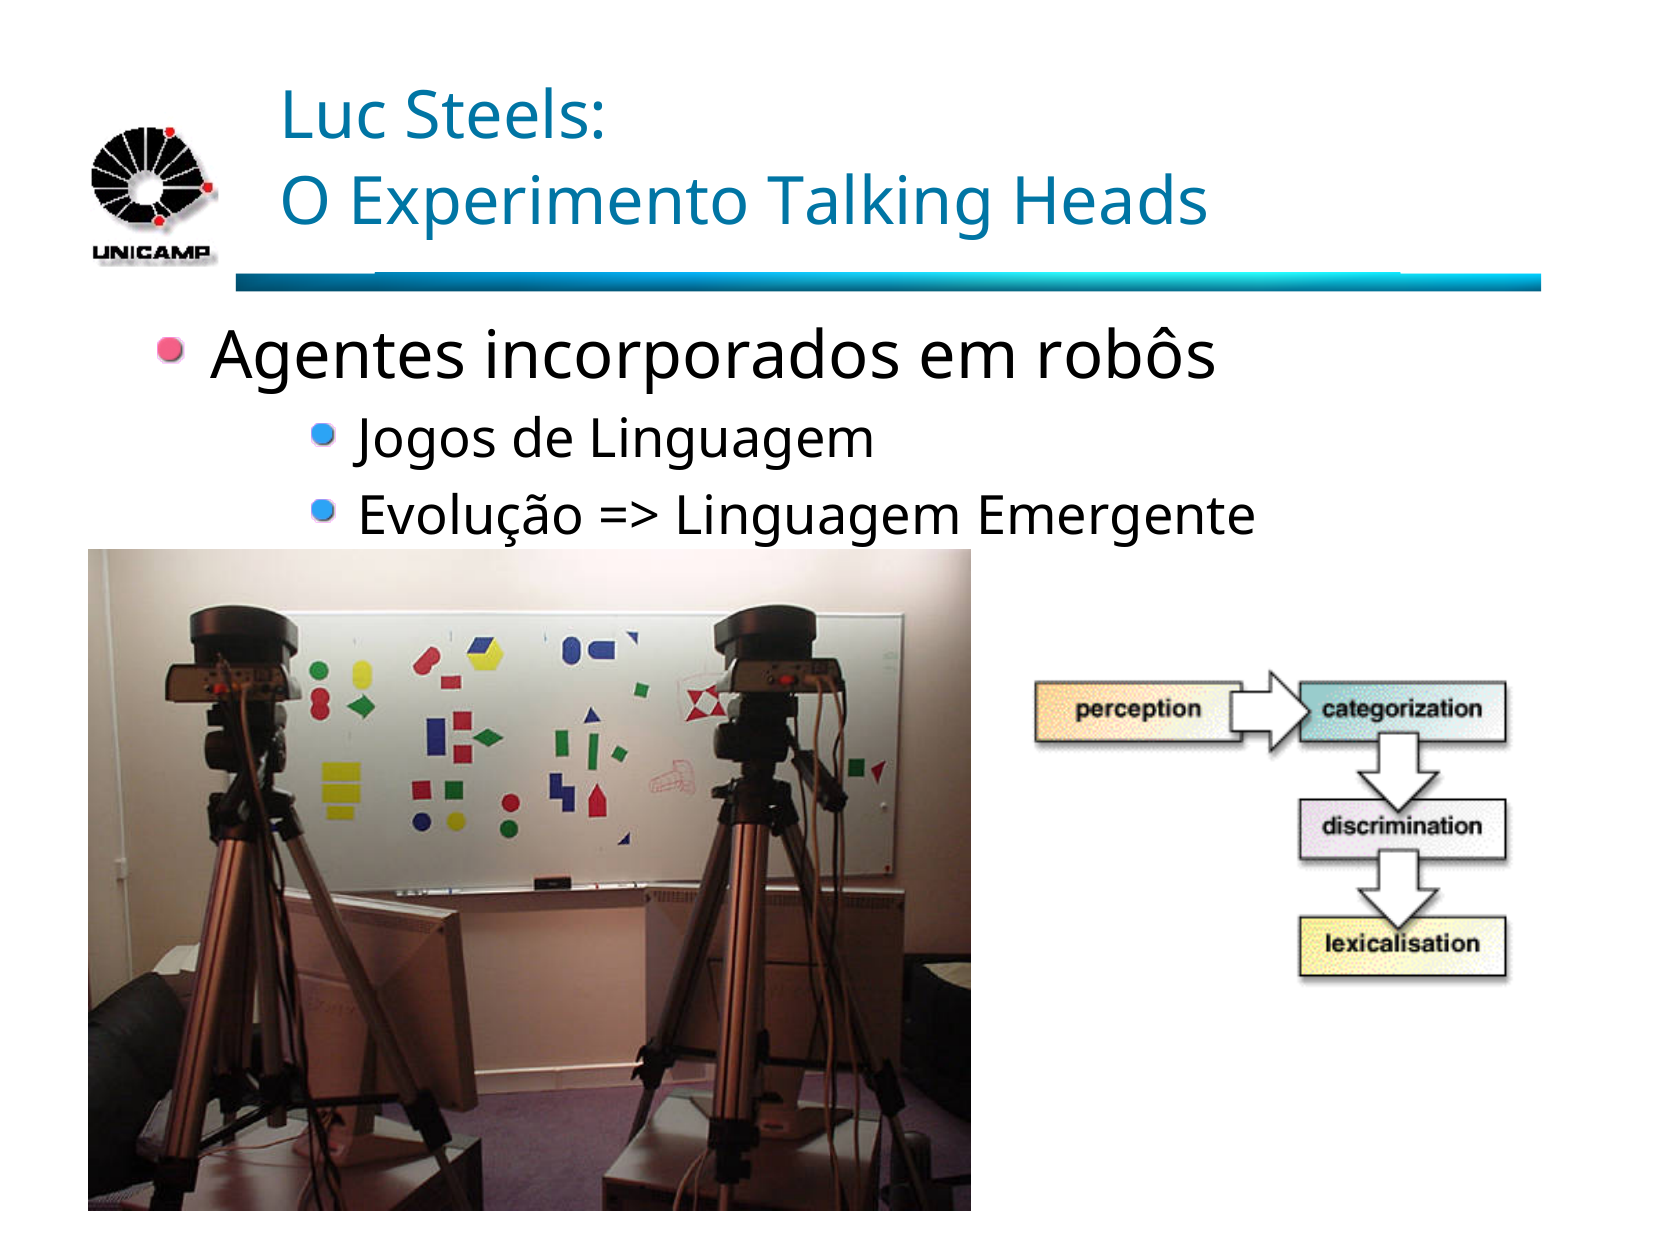

# Luc Steels: O Experimento Talking Heads
Agentes incorporados em robôs
Jogos de Linguagem
Evolução => Linguagem Emergente